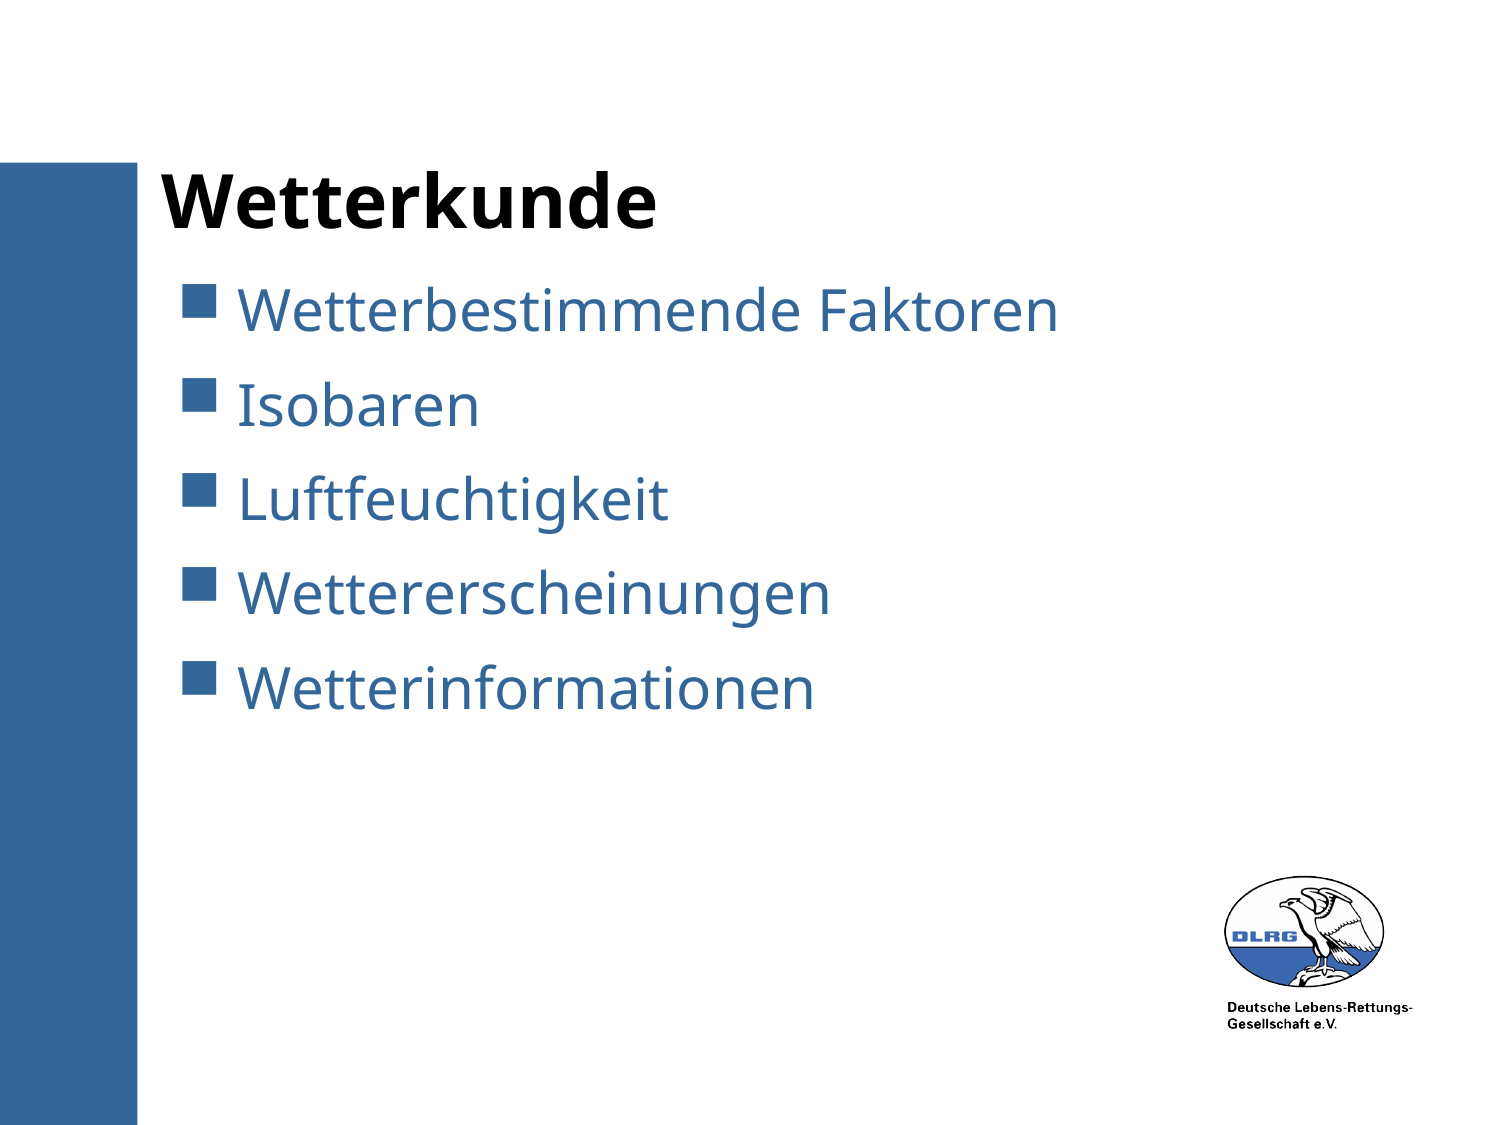

Wetterkunde
 Wetterbestimmende Faktoren
 Isobaren
 Luftfeuchtigkeit
 Wettererscheinungen
 Wetterinformationen